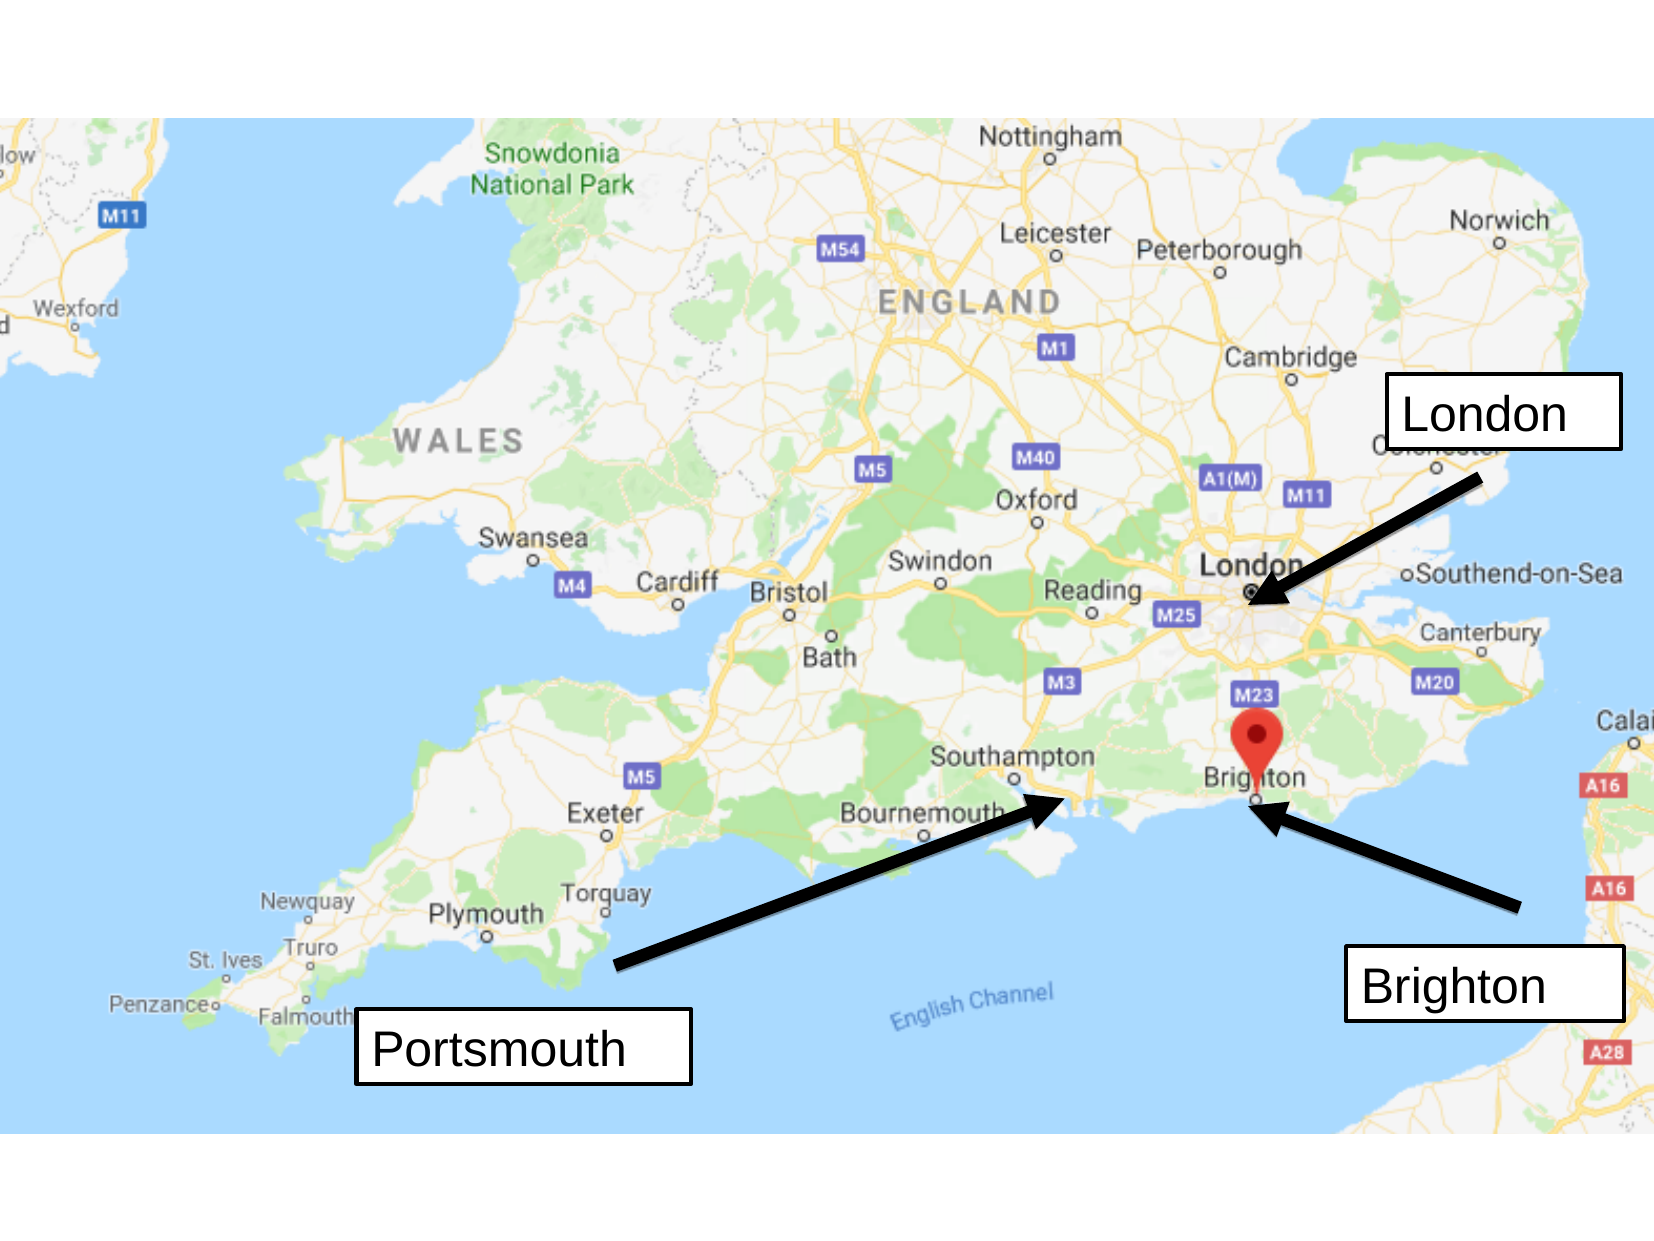

Zoom sur la region ou on sera
London
Brighton
Portsmouth